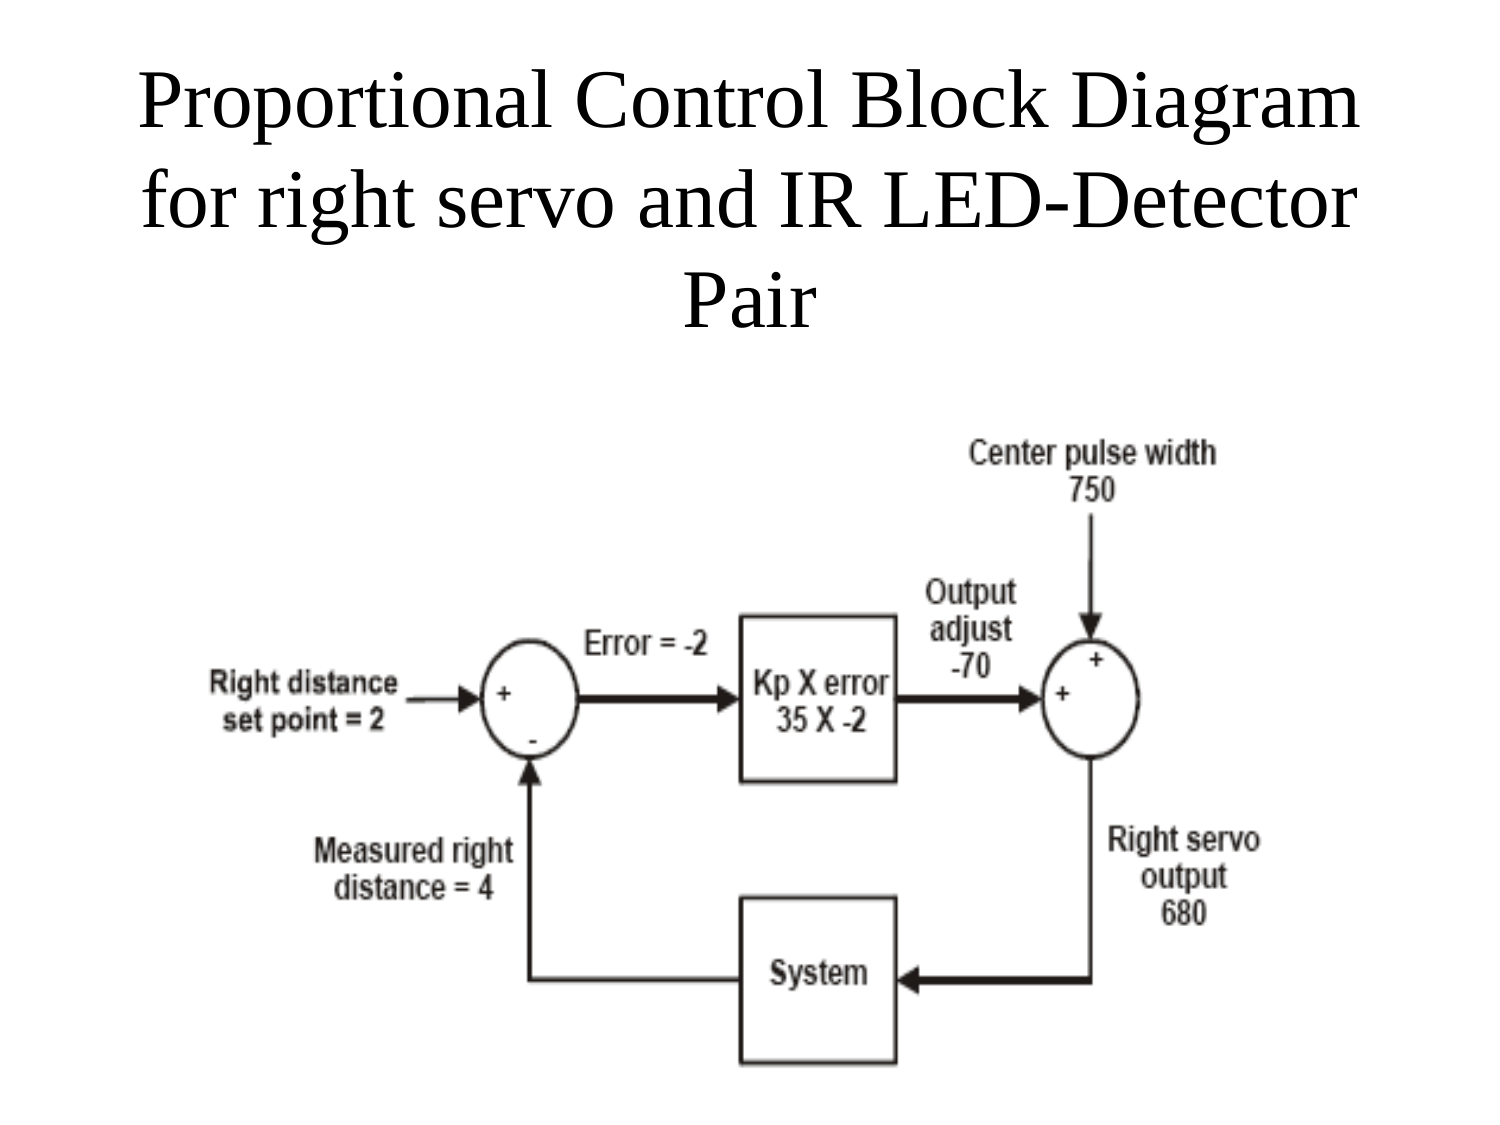

# Proportional Control Block Diagram for right servo and IR LED-Detector Pair